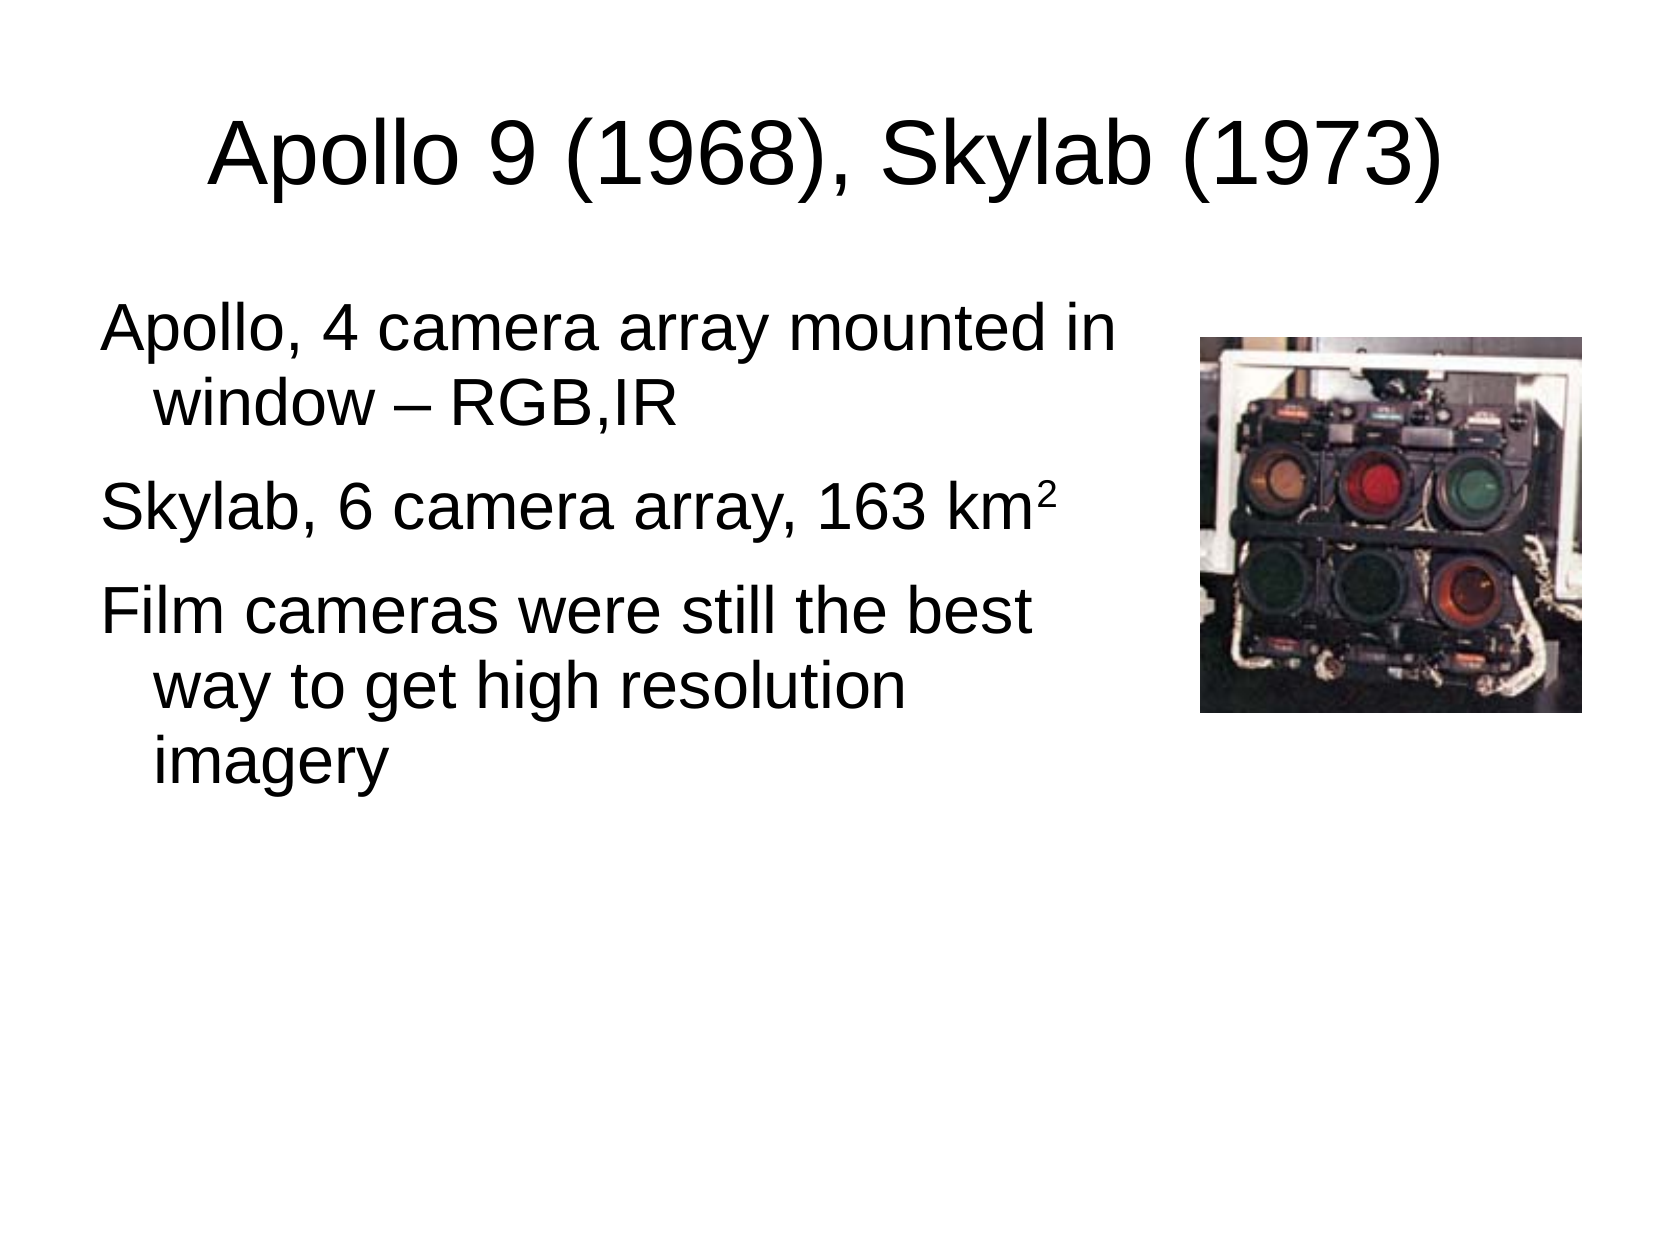

# Apollo 9 (1968), Skylab (1973)
Apollo, 4 camera array mounted in window – RGB,IR
Skylab, 6 camera array, 163 km2
Film cameras were still the best way to get high resolution imagery